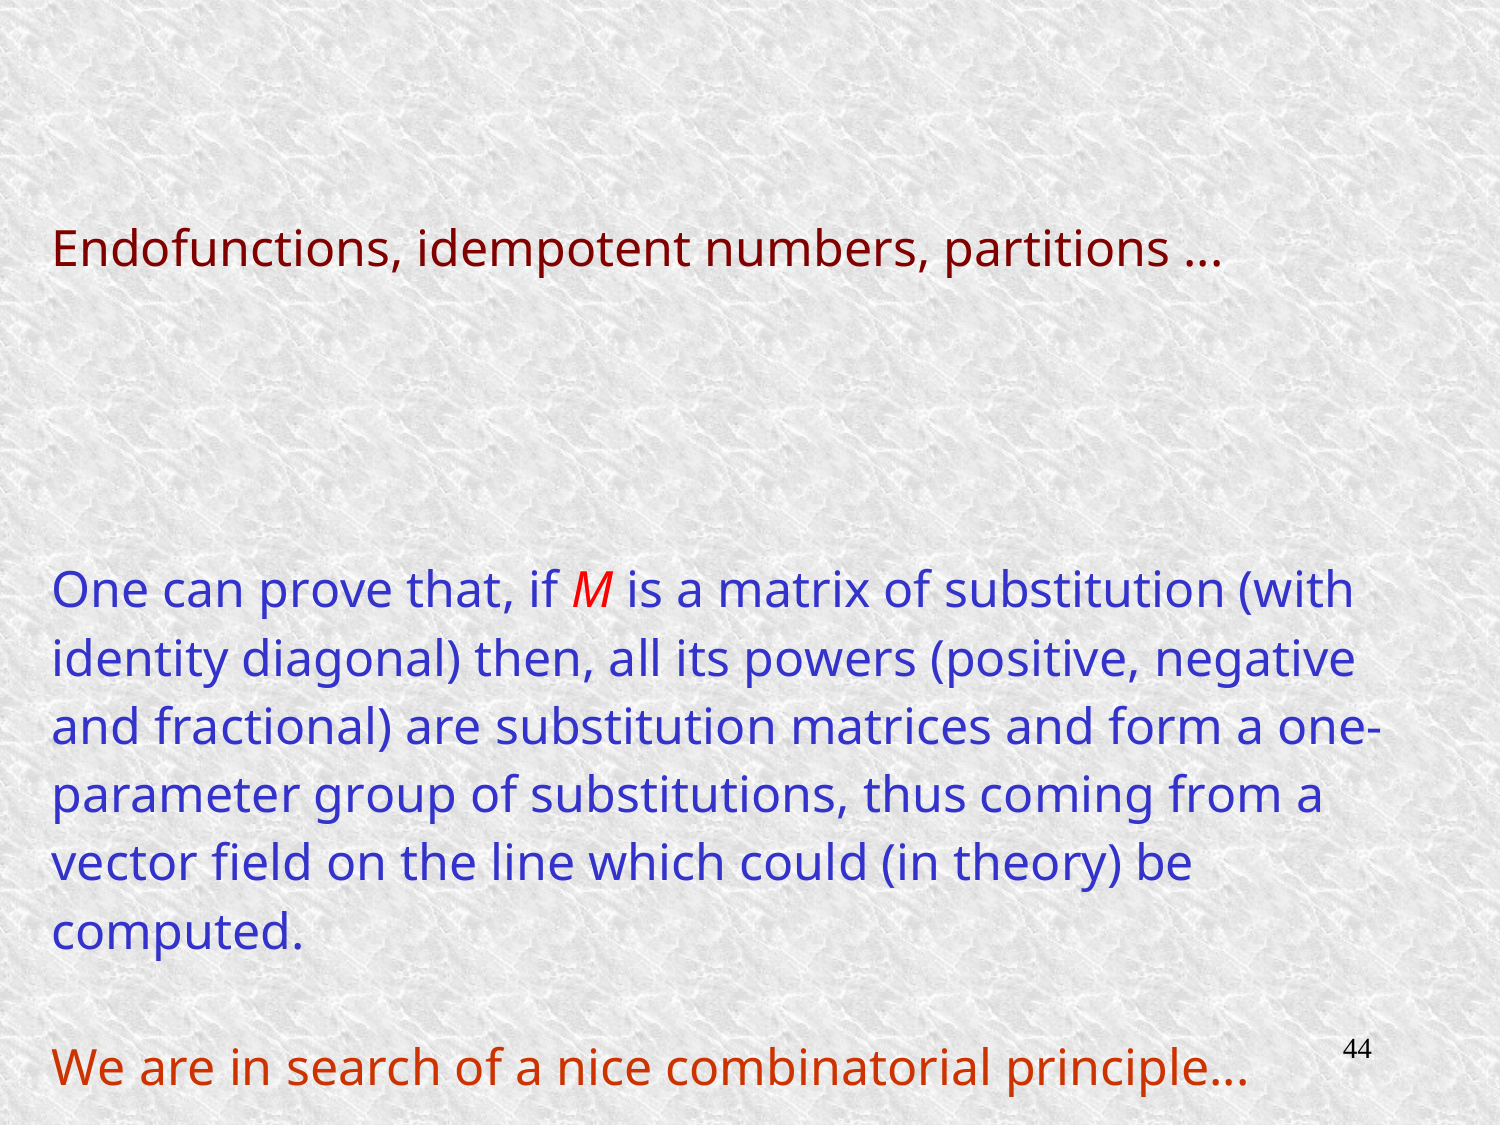

Endofunctions, idempotent numbers, partitions ...
One can prove that, if M is a matrix of substitution (with identity diagonal) then, all its powers (positive, negative and fractional) are substitution matrices and form a one-parameter group of substitutions, thus coming from a vector field on the line which could (in theory) be computed.
We are in search of a nice combinatorial principle...
44